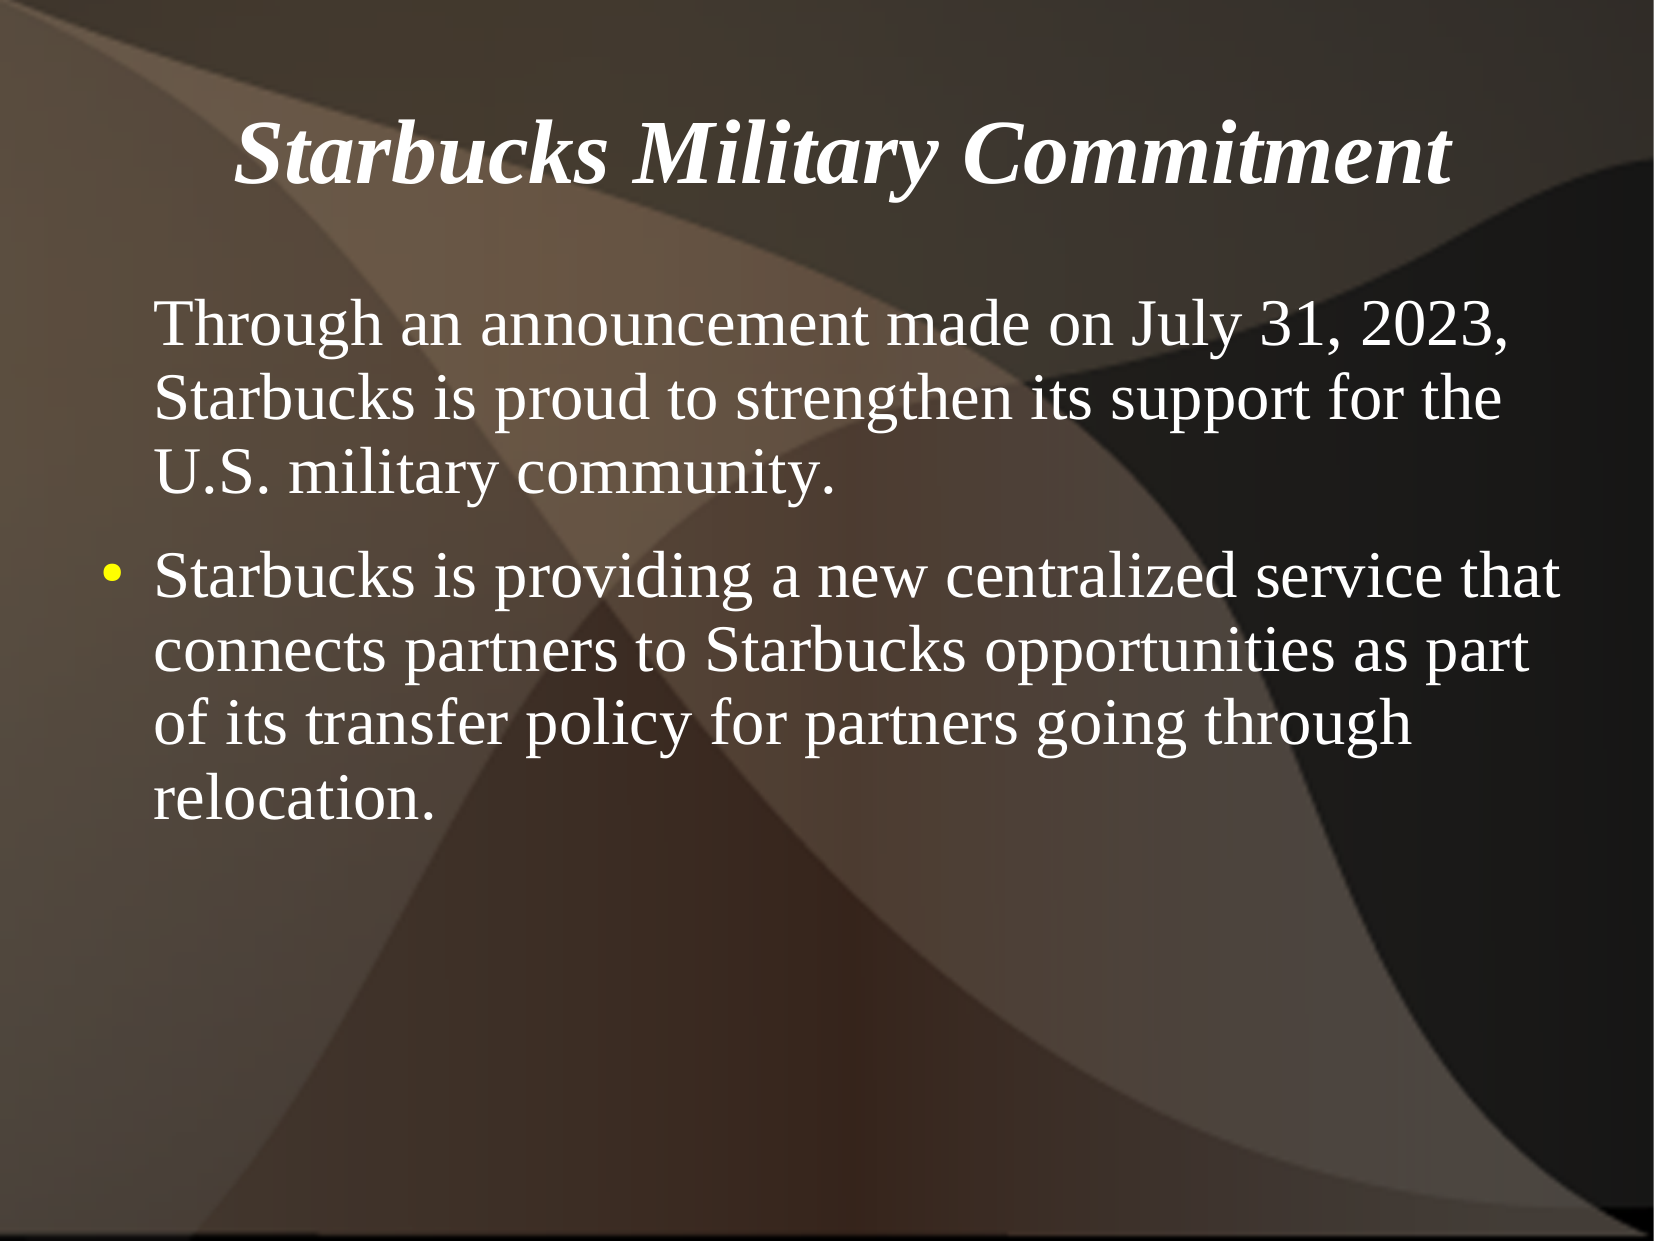

# Starbucks Military Commitment
Through an announcement made on July 31, 2023, Starbucks is proud to strengthen its support for the U.S. military community.
Starbucks is providing a new centralized service that connects partners to Starbucks opportunities as part of its transfer policy for partners going through relocation.